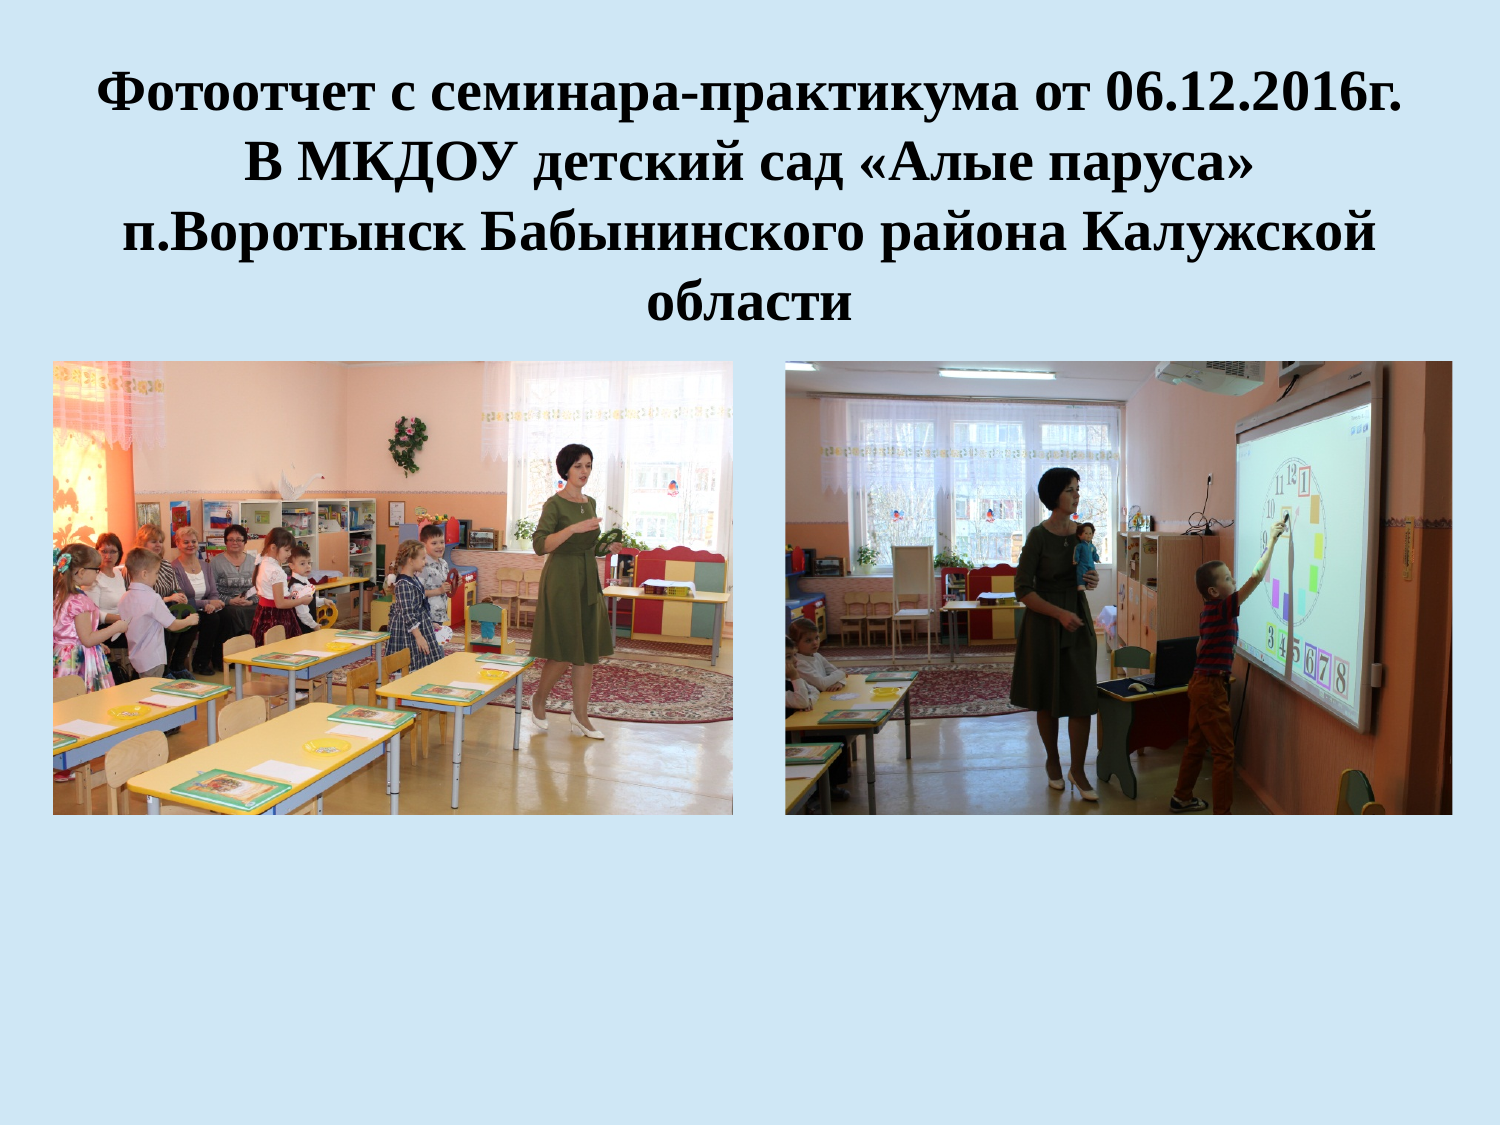

# Фотоотчет с семинара-практикума от 06.12.2016г. В МКДОУ детский сад «Алые паруса» п.Воротынск Бабынинского района Калужской области